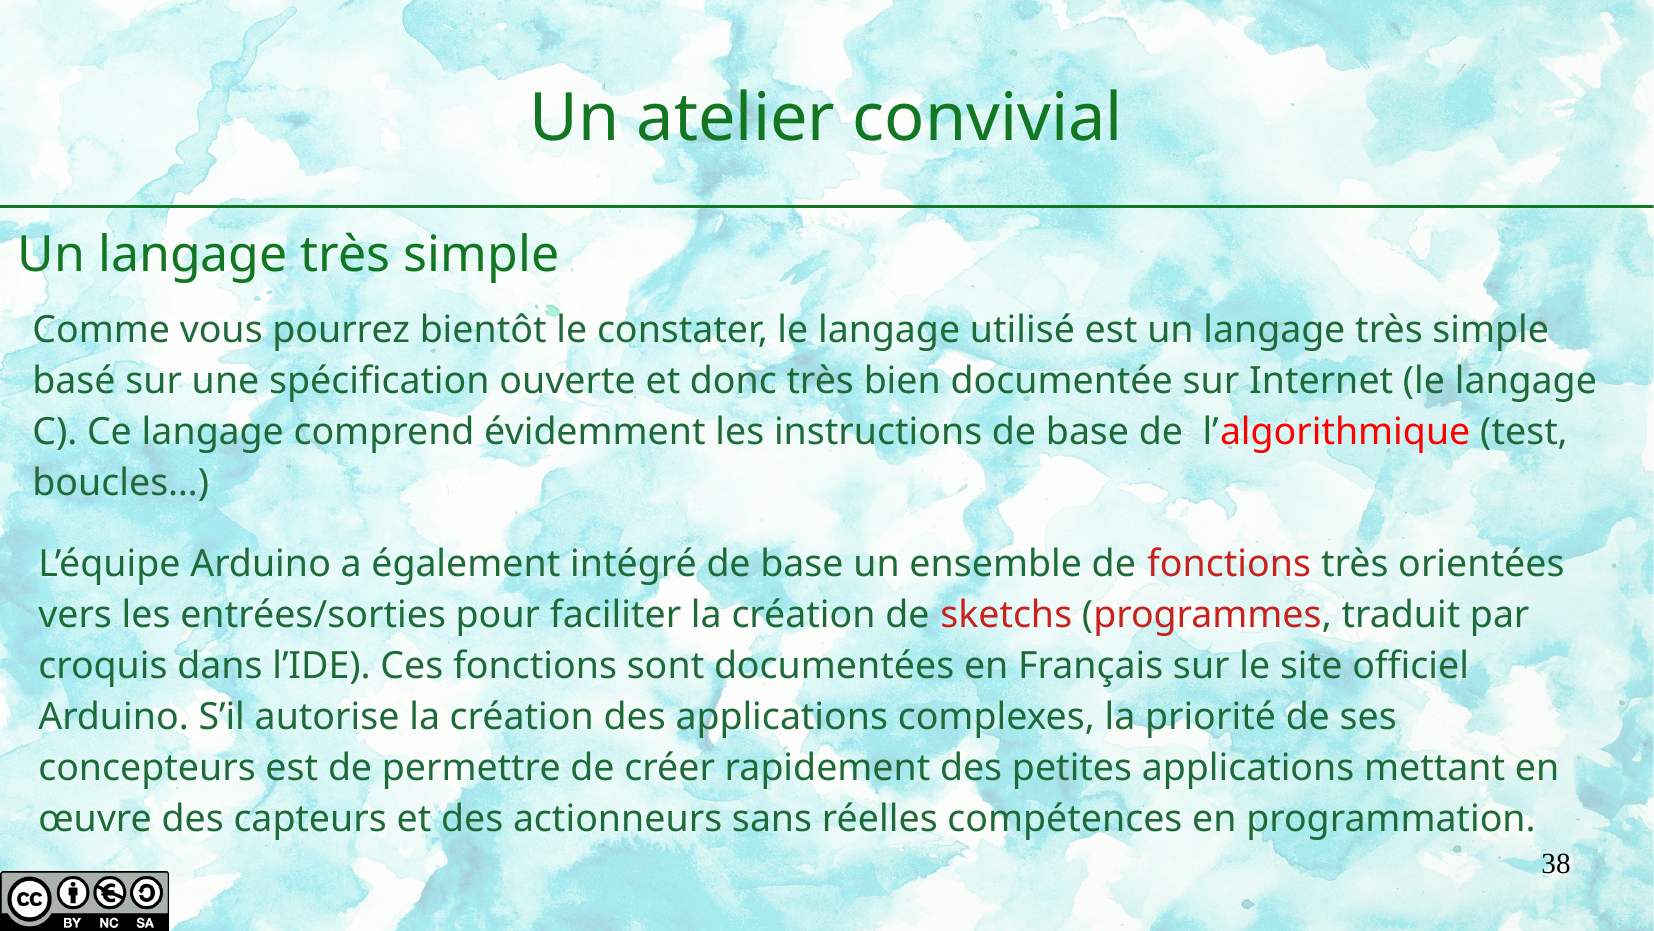

# Un atelier convivial
Un langage très simple
Comme vous pourrez bientôt le constater, le langage utilisé est un langage très simple basé sur une spécification ouverte et donc très bien documentée sur Internet (le langage C). Ce langage comprend évidemment les instructions de base de l’algorithmique (test, boucles…)
L’équipe Arduino a également intégré de base un ensemble de fonctions très orientées vers les entrées/sorties pour faciliter la création de sketchs (programmes, traduit par croquis dans l’IDE). Ces fonctions sont documentées en Français sur le site officiel Arduino. S’il autorise la création des applications complexes, la priorité de ses concepteurs est de permettre de créer rapidement des petites applications mettant en œuvre des capteurs et des actionneurs sans réelles compétences en programmation.
38